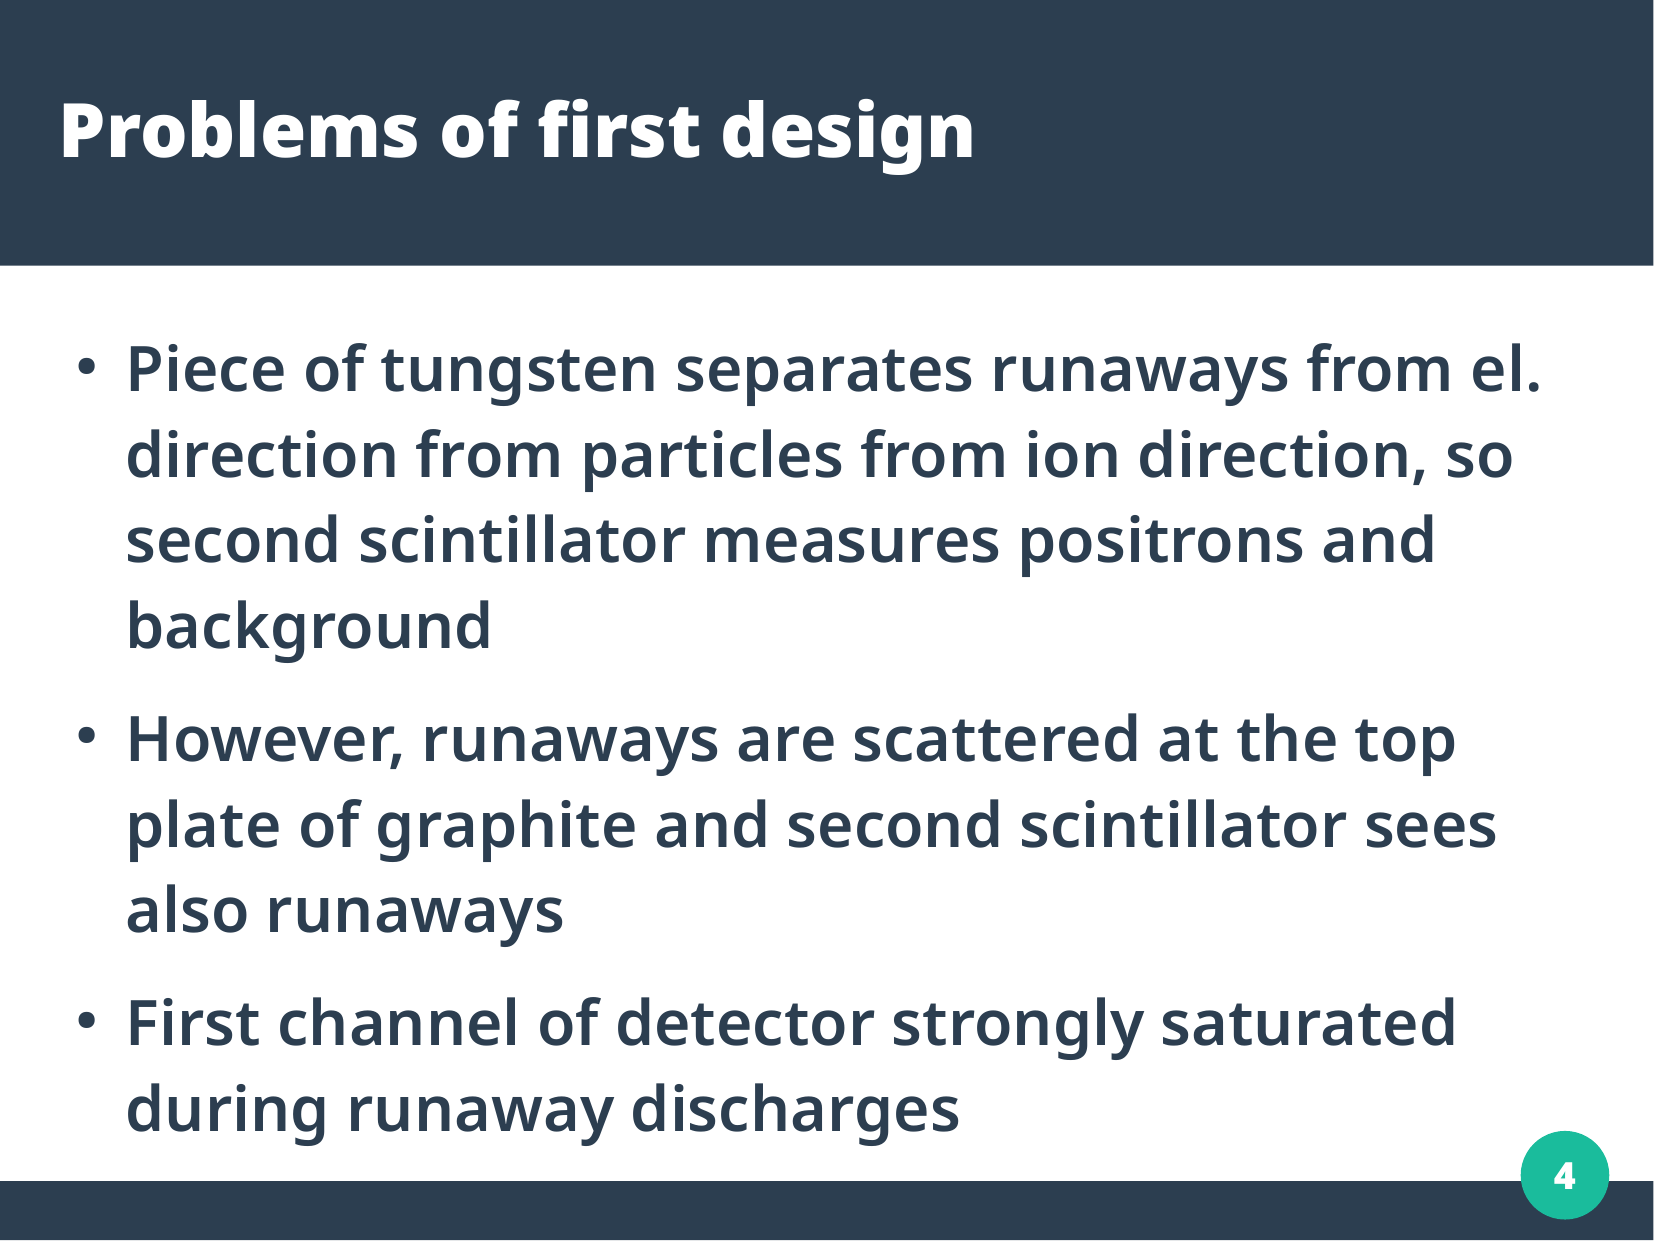

# Problems of first design
Piece of tungsten separates runaways from el. direction from particles from ion direction, so second scintillator measures positrons and background
However, runaways are scattered at the top plate of graphite and second scintillator sees also runaways
First channel of detector strongly saturated during runaway discharges
4